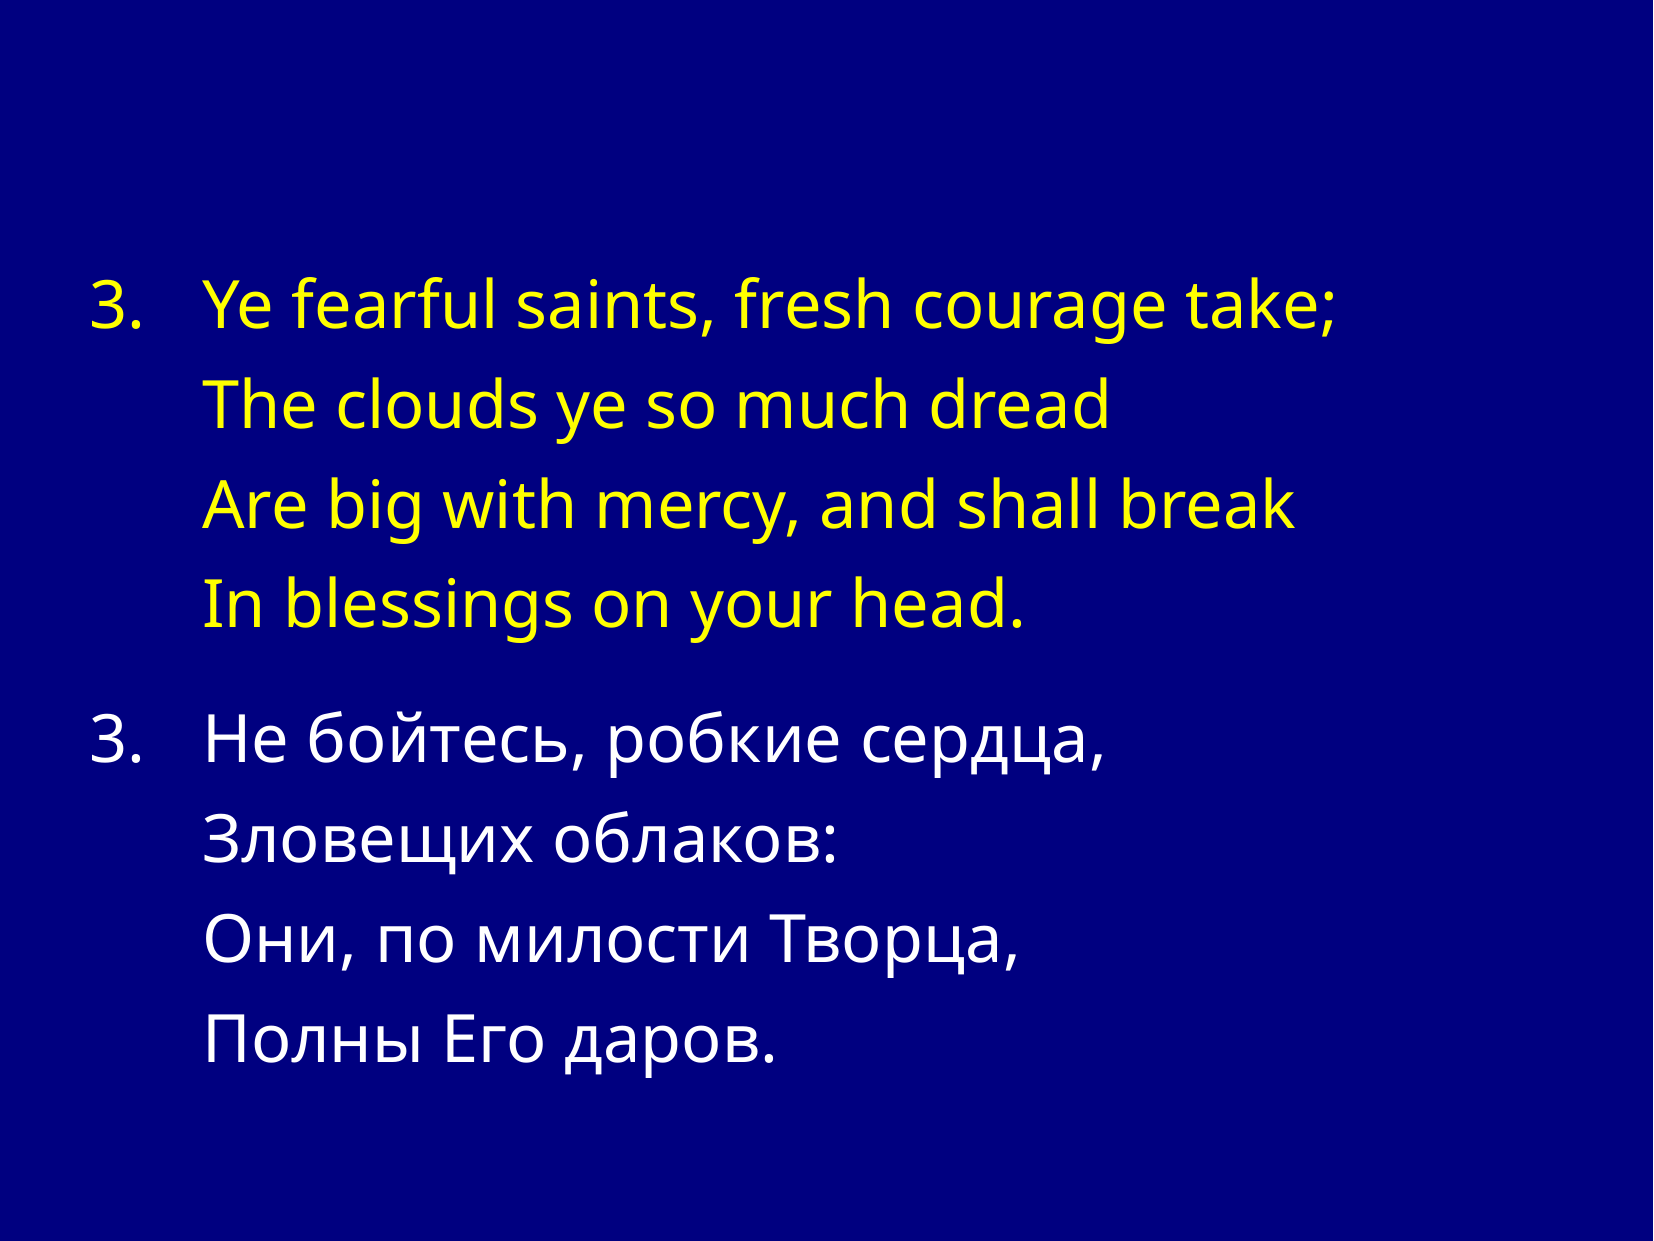

3.	Ye fearful saints, fresh courage take;
	The clouds ye so much dread
	Are big with mercy, and shall break
	In blessings on your head.
3.	Не бойтесь, робкие сердца,
	Зловещих облаков:
	Они, по милости Творца,
	Полны Его даров.